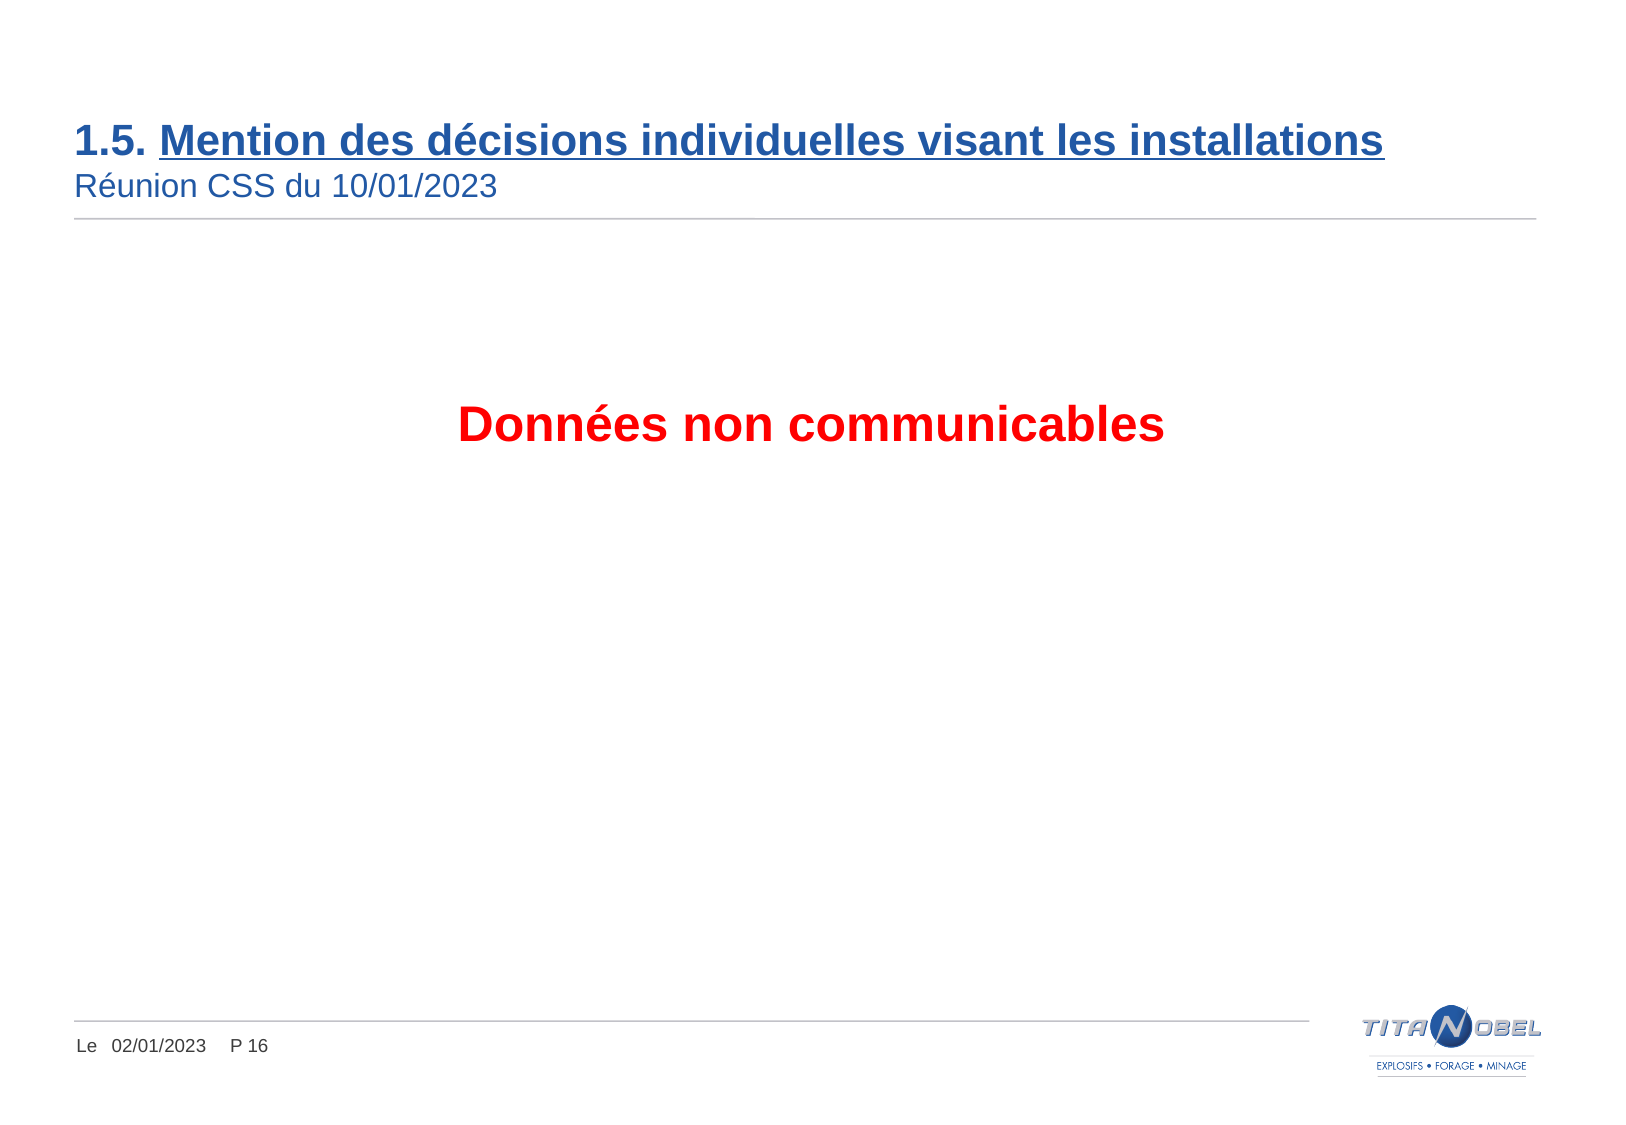

# 1.5. Mention des décisions individuelles visant les installations Réunion CSS du 10/01/2023
Données non communicables
02/01/2023